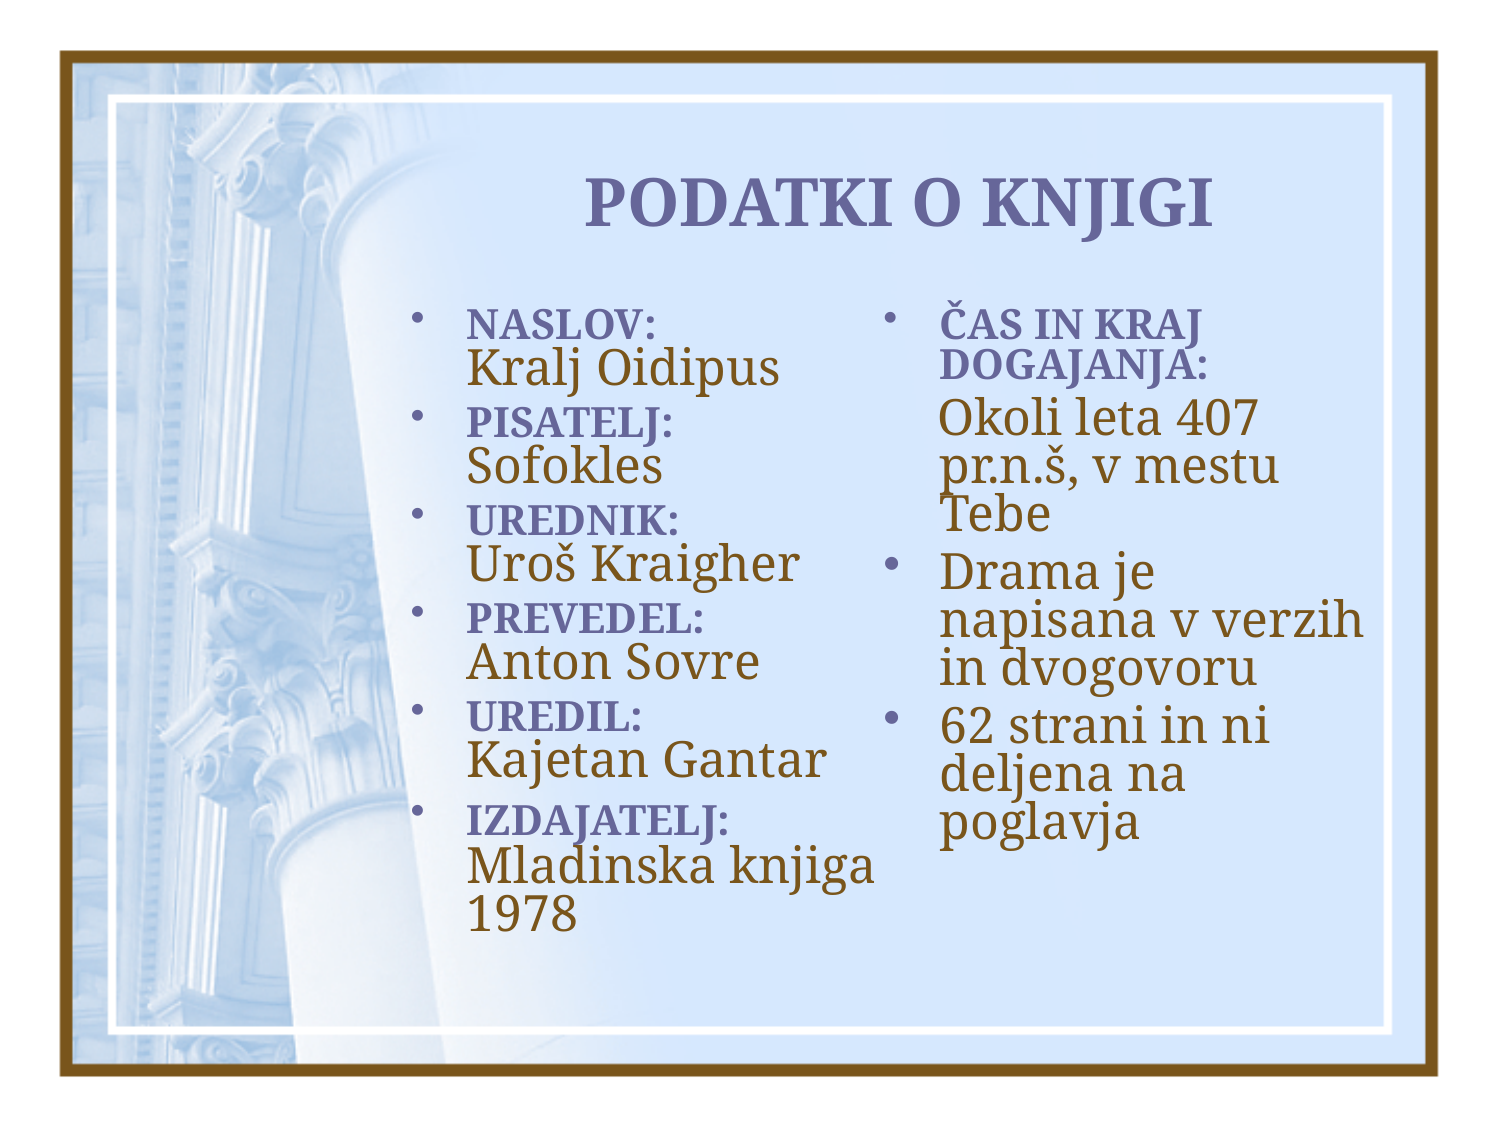

PODATKI O KNJIGI
# NASLOV: Kralj Oidipus
PISATELJ: Sofokles
UREDNIK: Uroš Kraigher
PREVEDEL: Anton Sovre
UREDIL: Kajetan Gantar
IZDAJATELJ: Mladinska knjiga 1978
ČAS IN KRAJ DOGAJANJA:
 Okoli leta 407 pr.n.š, v mestu Tebe
Drama je napisana v verzih in dvogovoru
62 strani in ni deljena na poglavja